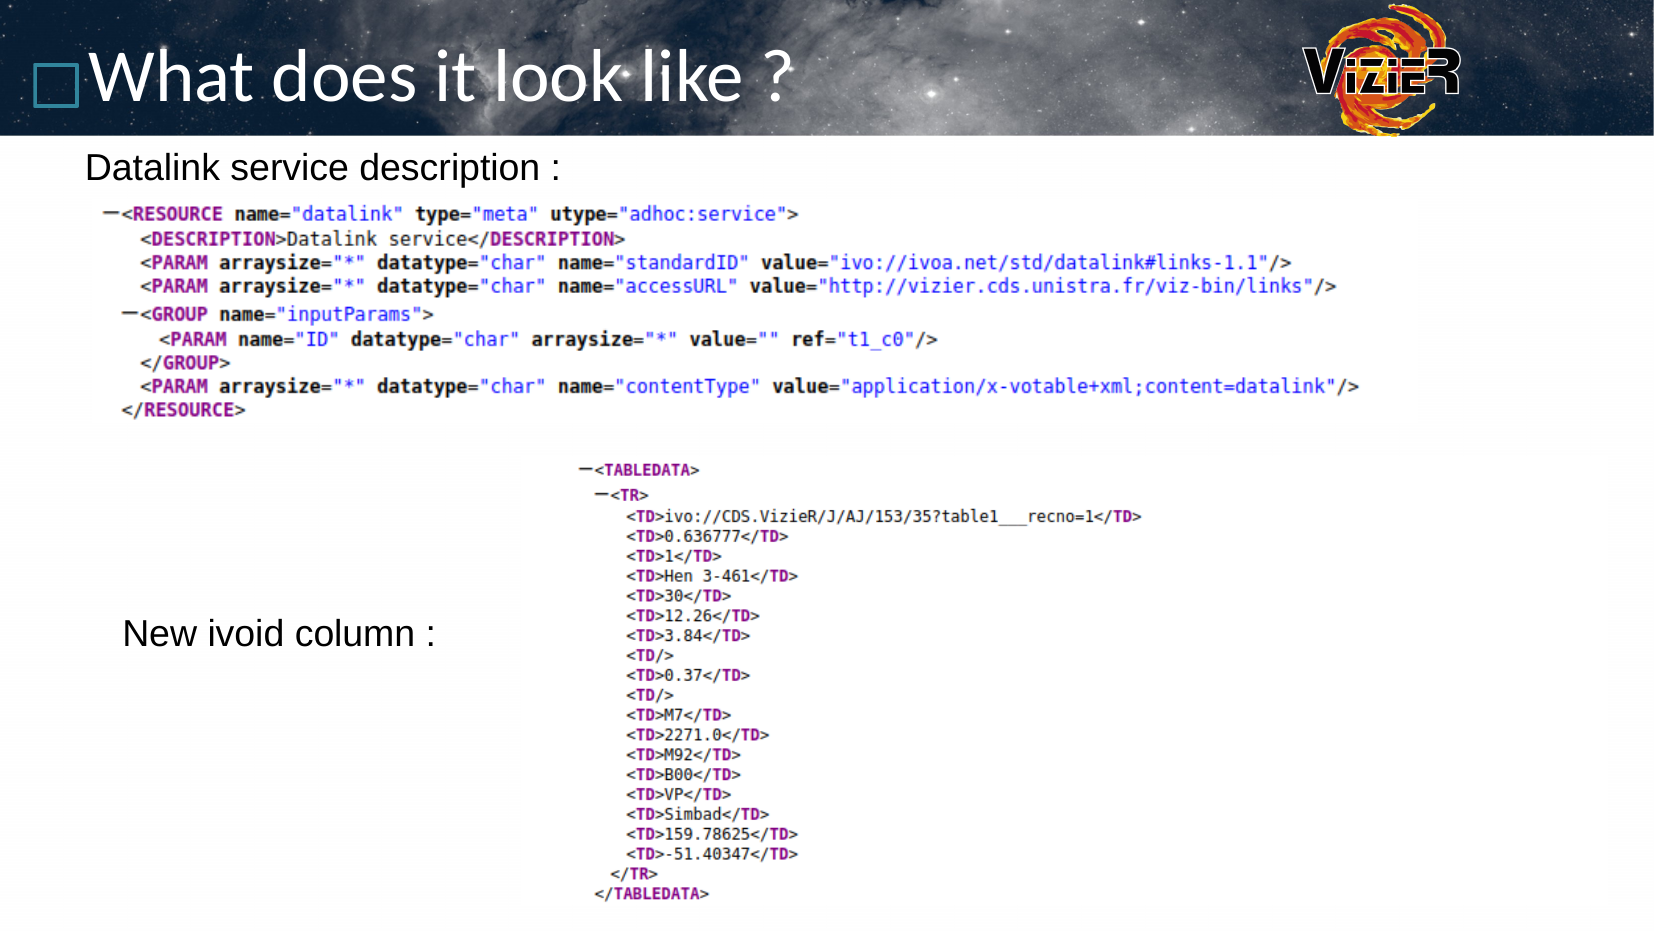

# What does it look like ?
Datalink service description :
New ivoid column :
IVOA 2024, Malta - DOI status for VizieR catalogue